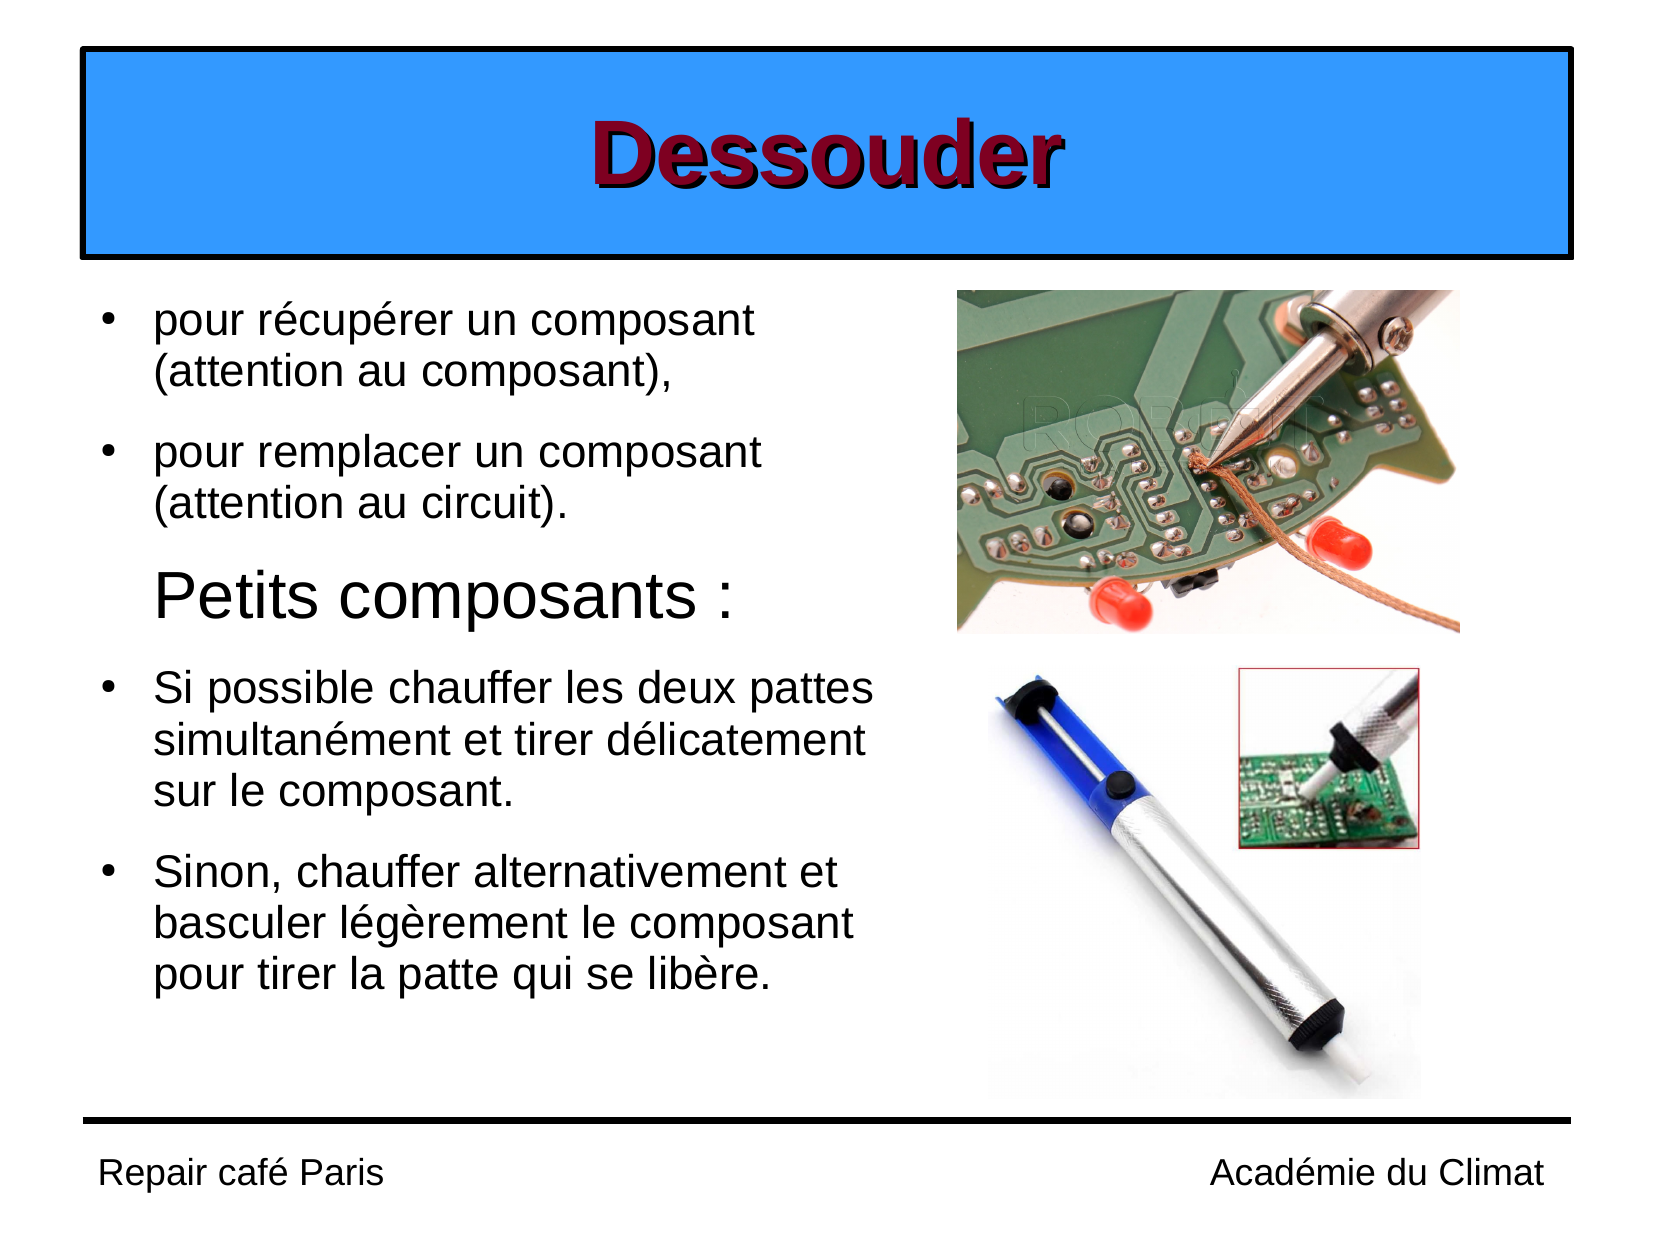

# Dessouder
pour récupérer un composant (attention au composant),
pour remplacer un composant (attention au circuit).
Petits composants :
Si possible chauffer les deux pattes simultanément et tirer délicatement sur le composant.
Sinon, chauffer alternativement et basculer légèrement le composant pour tirer la patte qui se libère.
Repair café Paris	Académie du Climat